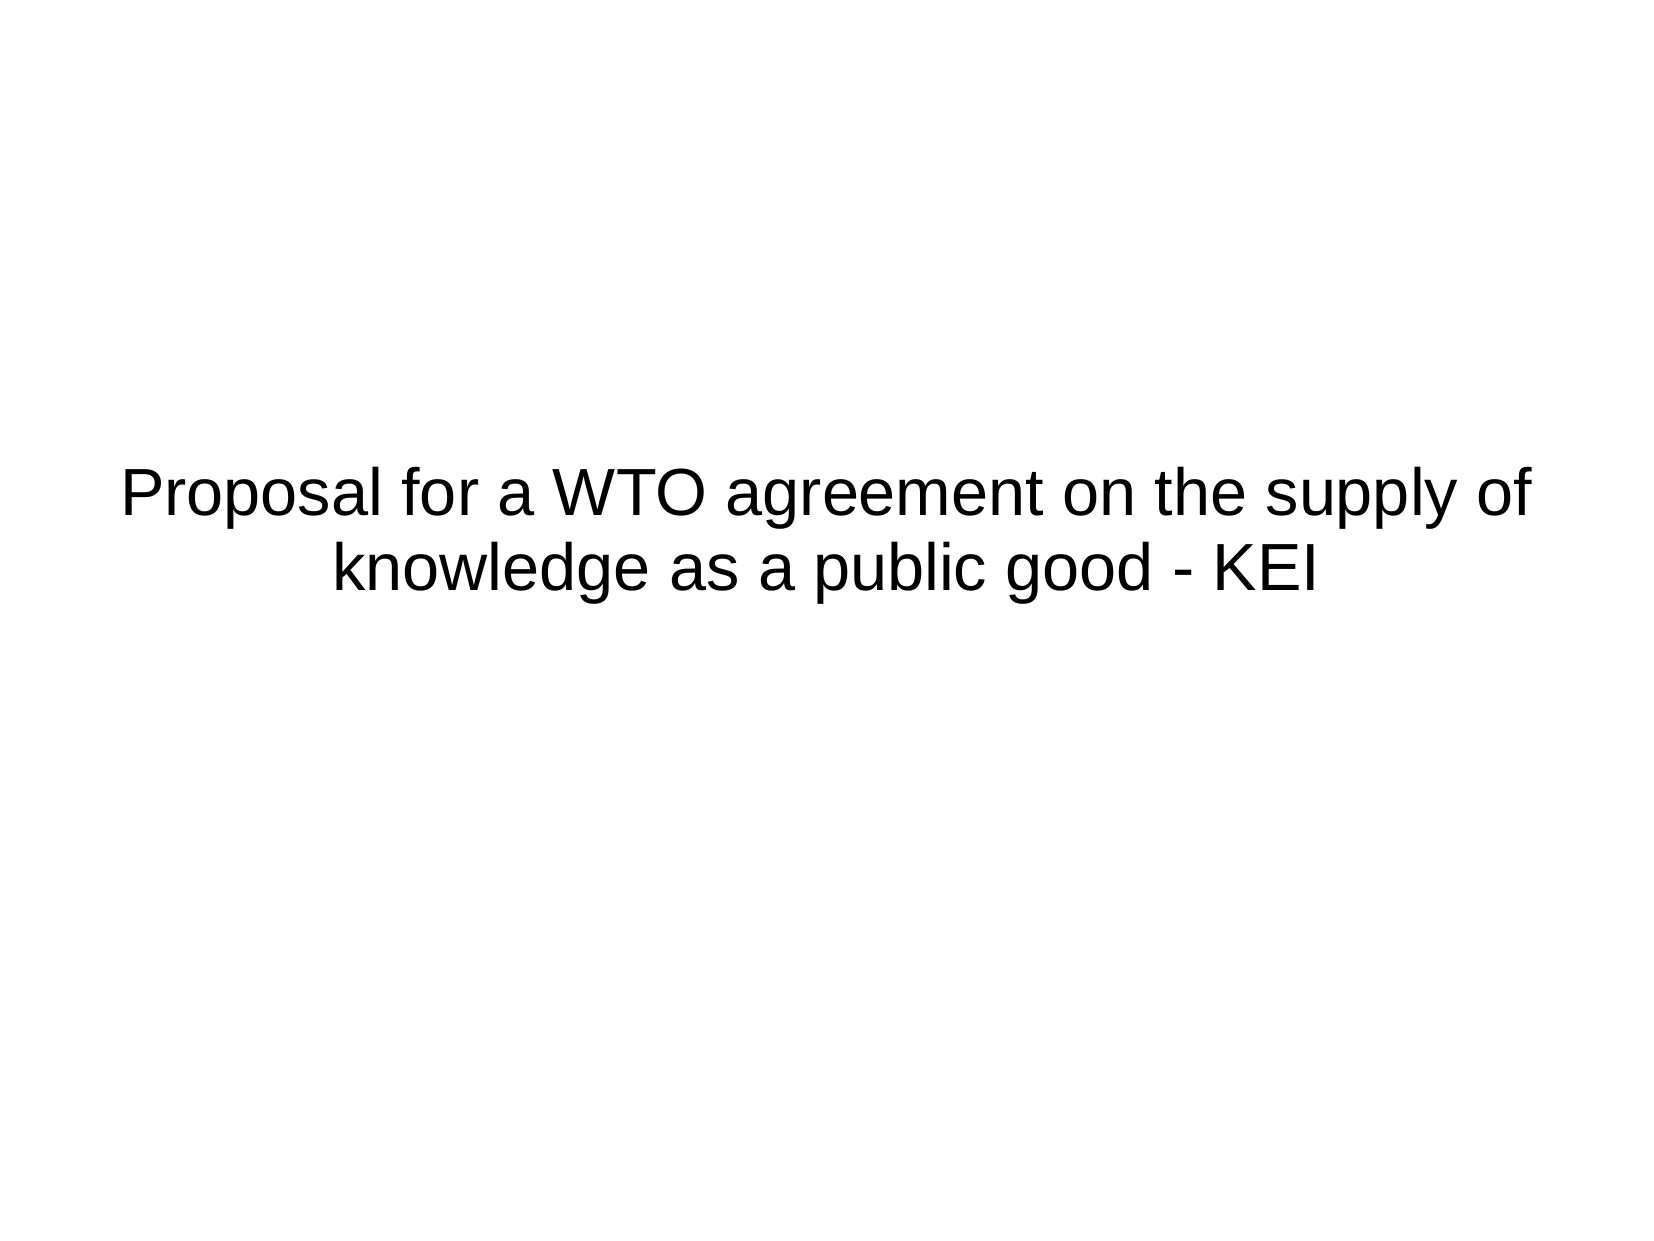

# Proposal for a WTO agreement on the supply of knowledge as a public good - KEI